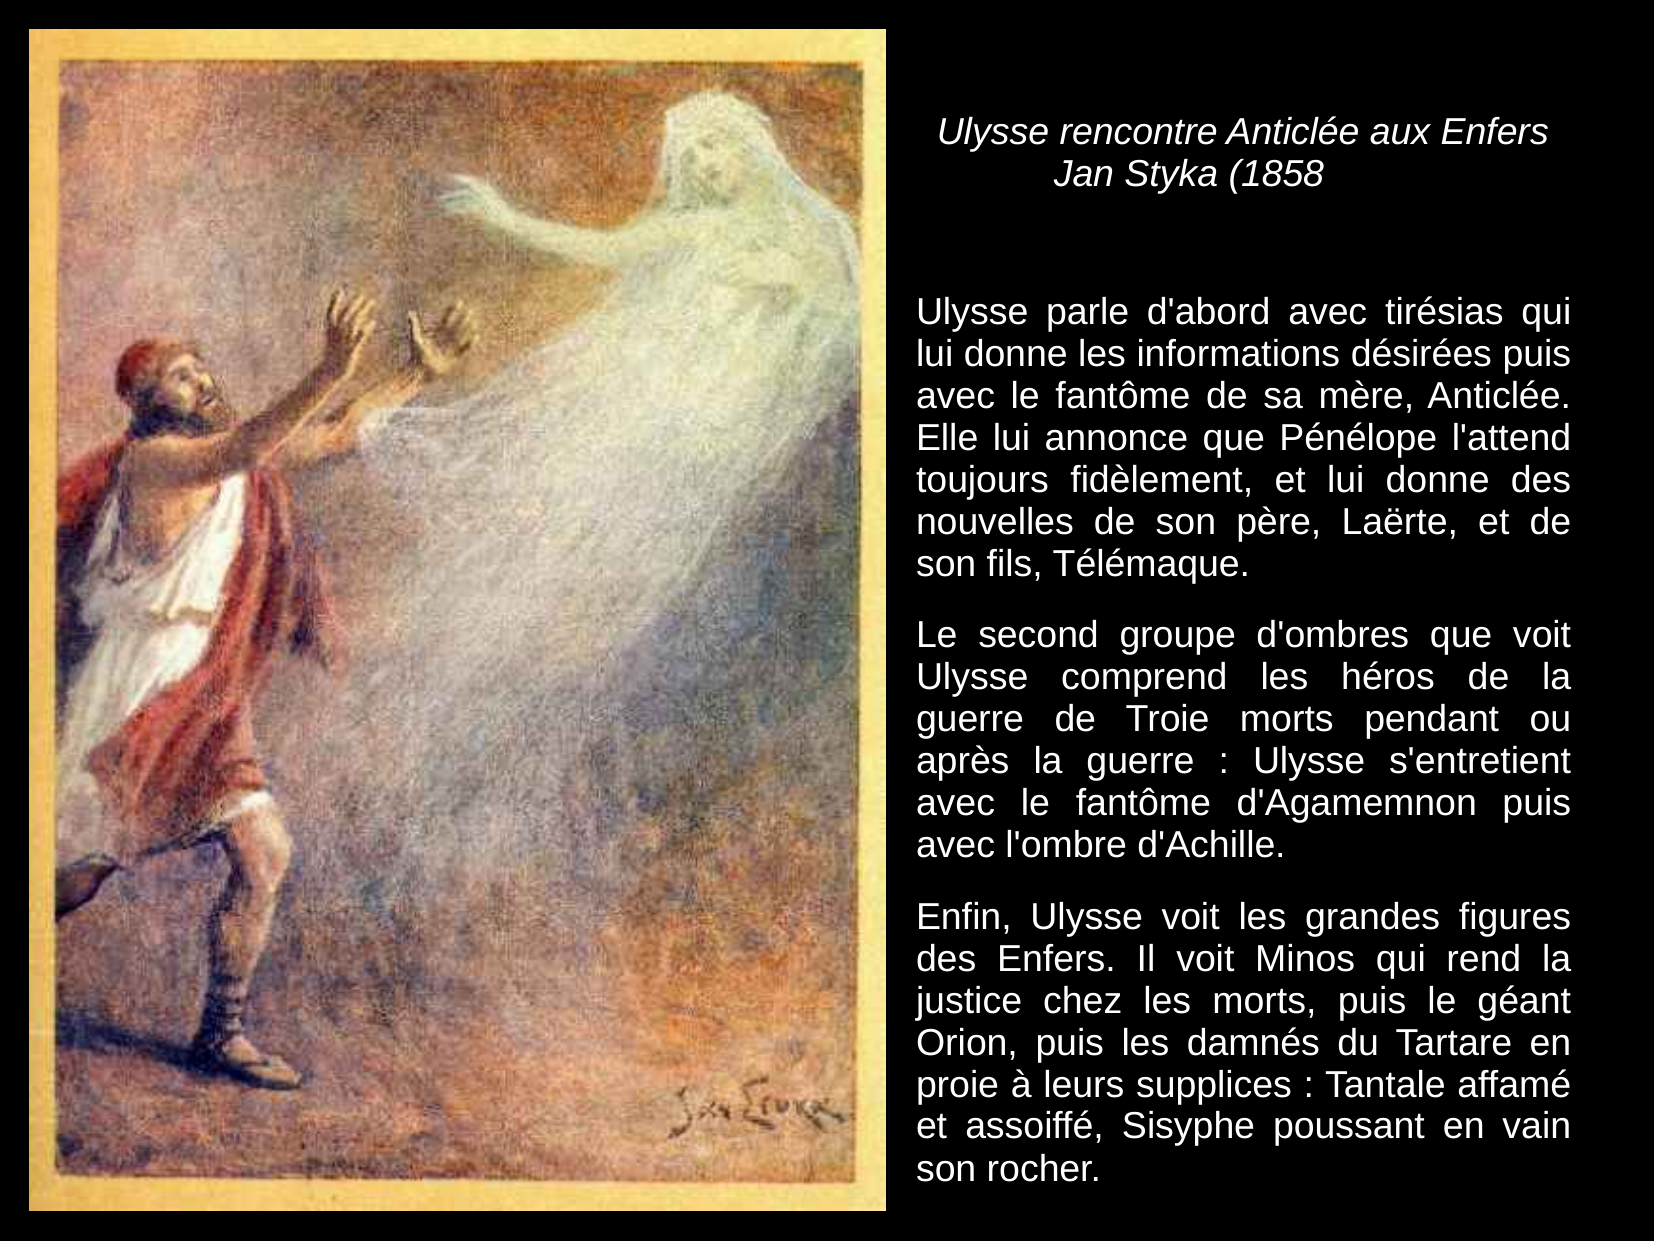

# Ulysse rencontre Anticlée aux Enfers Jan Styka (1858-1925)
Ulysse parle d'abord avec tirésias qui lui donne les informations désirées puis avec le fantôme de sa mère, Anticlée. Elle lui annonce que Pénélope l'attend toujours fidèlement, et lui donne des nouvelles de son père, Laërte, et de son fils, Télémaque.
Le second groupe d'ombres que voit Ulysse comprend les héros de la guerre de Troie morts pendant ou après la guerre : Ulysse s'entretient avec le fantôme d'Agamemnon puis avec l'ombre d'Achille.
Enfin, Ulysse voit les grandes figures des Enfers. Il voit Minos qui rend la justice chez les morts, puis le géant Orion, puis les damnés du Tartare en proie à leurs supplices : Tantale affamé et assoiffé, Sisyphe poussant en vain son rocher.